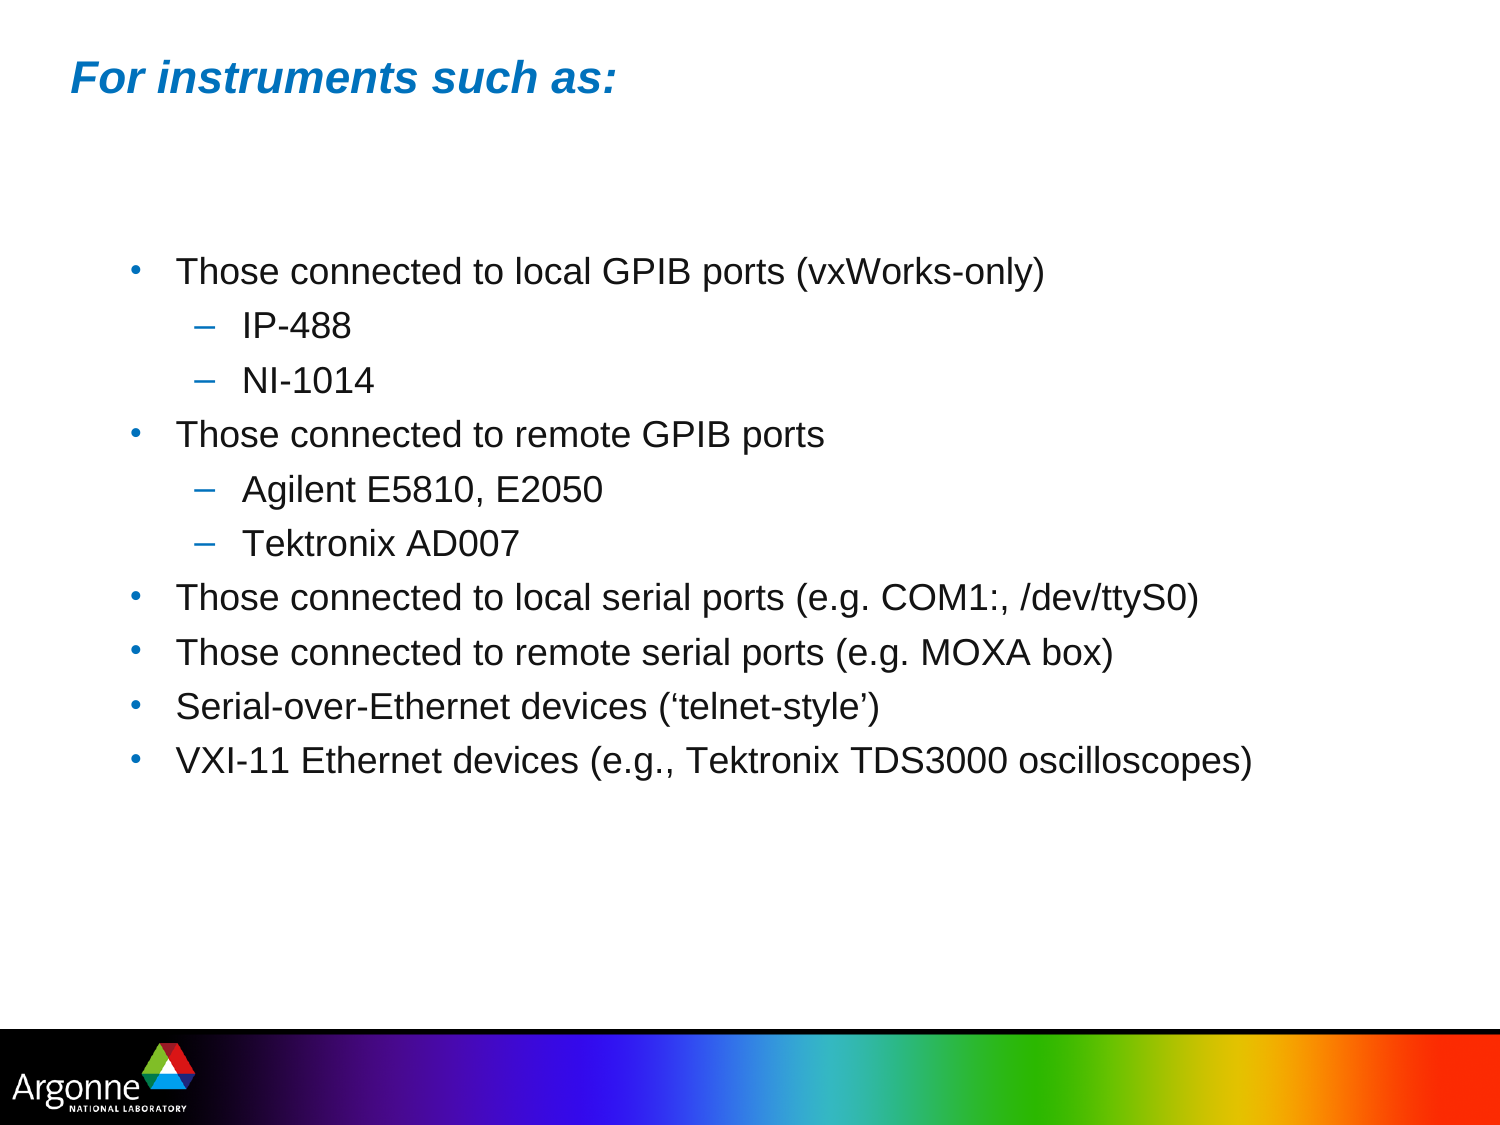

# For instruments such as:
Those connected to local GPIB ports (vxWorks-only)
IP-488
NI-1014
Those connected to remote GPIB ports
Agilent E5810, E2050
Tektronix AD007
Those connected to local serial ports (e.g. COM1:, /dev/ttyS0)
Those connected to remote serial ports (e.g. MOXA box)
Serial-over-Ethernet devices (‘telnet-style’)
VXI-11 Ethernet devices (e.g., Tektronix TDS3000 oscilloscopes)